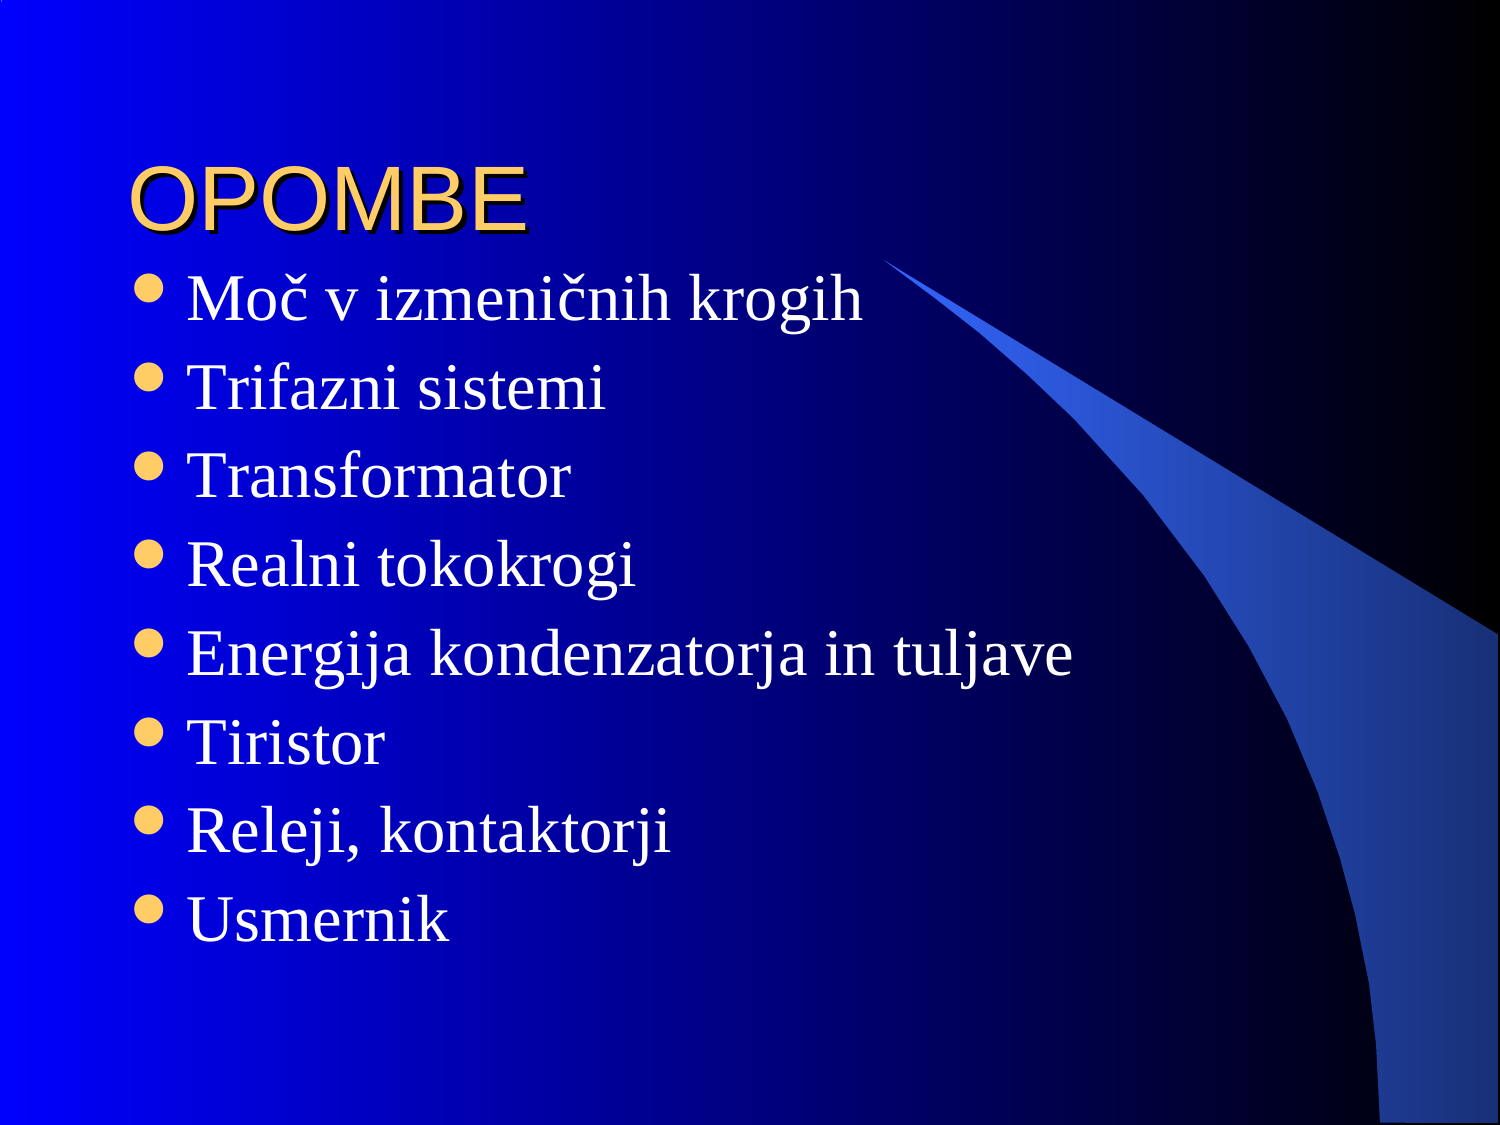

# OPOMBE
Moč v izmeničnih krogih
Trifazni sistemi
Transformator
Realni tokokrogi
Energija kondenzatorja in tuljave
Tiristor
Releji, kontaktorji
Usmernik